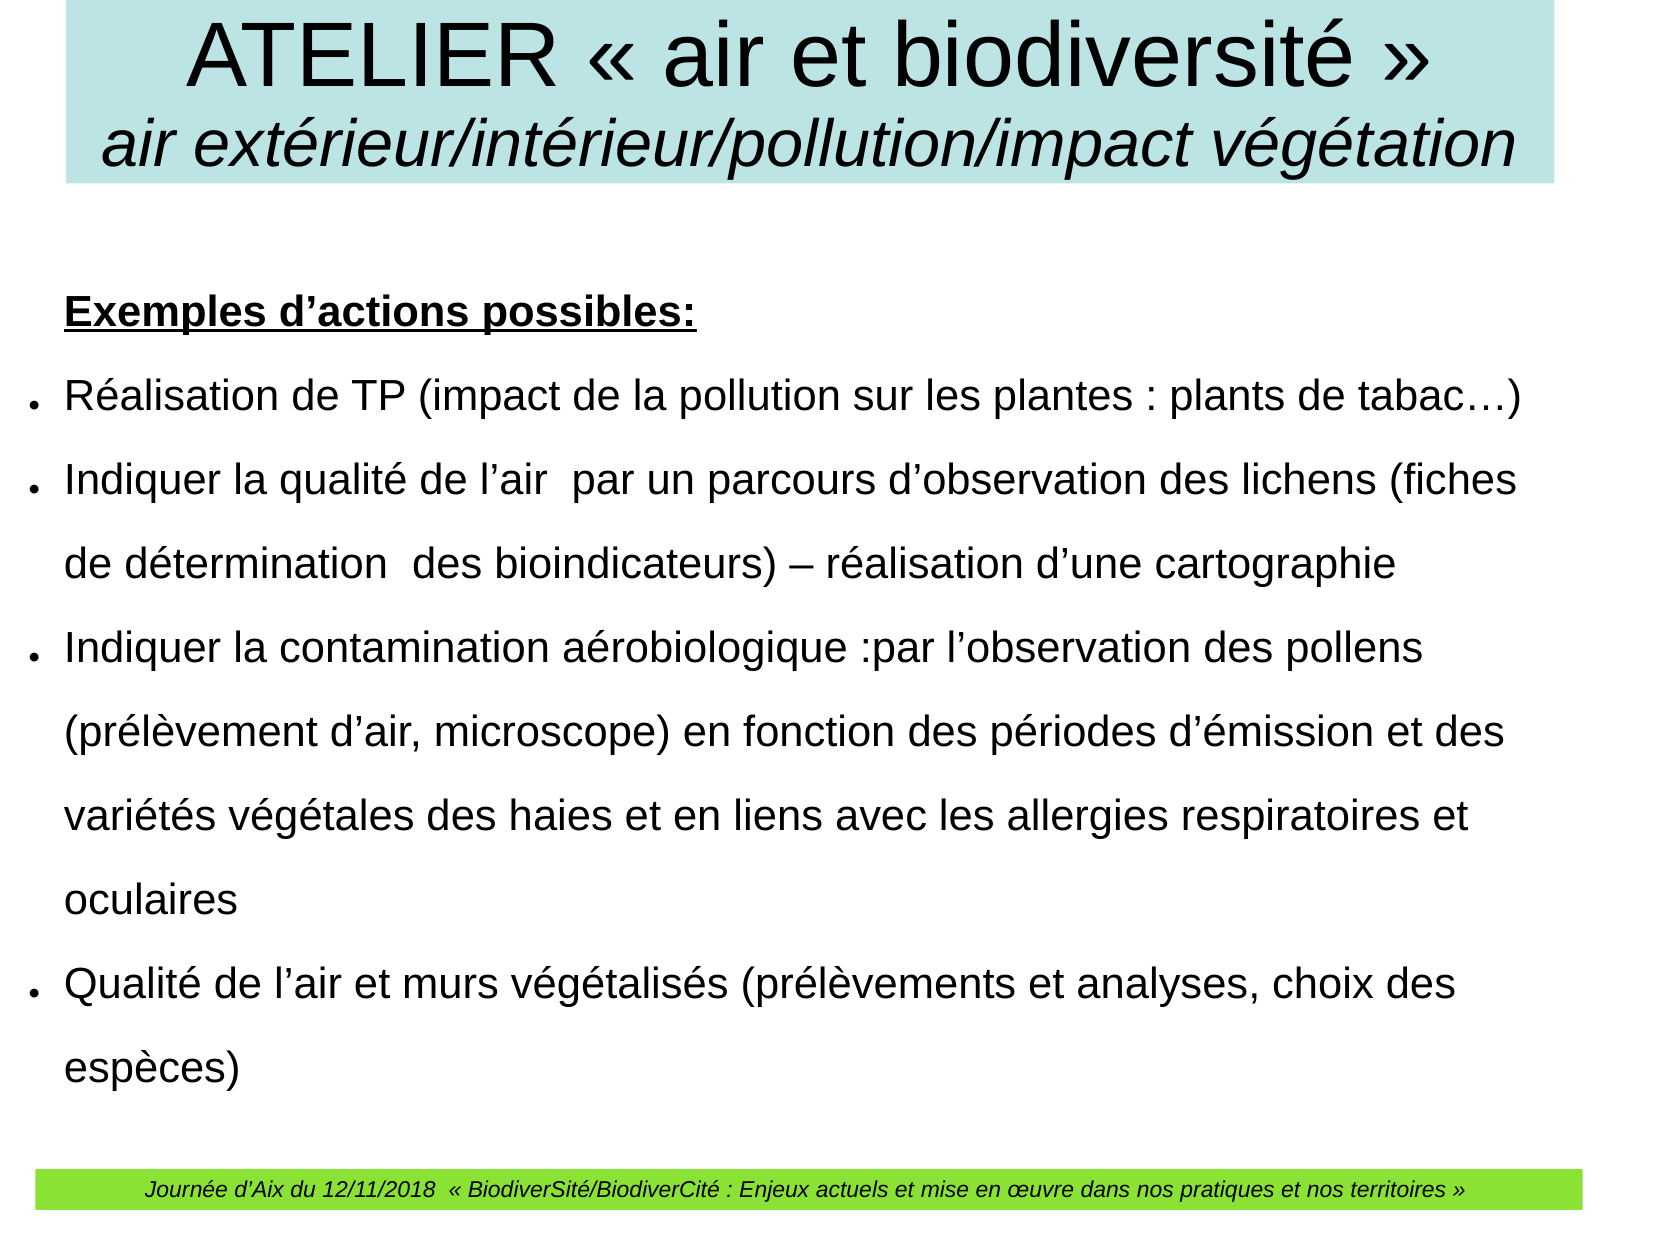

# ATELIER « air et biodiversité » air extérieur/intérieur/pollution/impact végétation
Exemples d’actions possibles:
Réalisation de TP (impact de la pollution sur les plantes : plants de tabac…)
Indiquer la qualité de l’air par un parcours d’observation des lichens (fiches de détermination des bioindicateurs) – réalisation d’une cartographie
Indiquer la contamination aérobiologique :par l’observation des pollens (prélèvement d’air, microscope) en fonction des périodes d’émission et des variétés végétales des haies et en liens avec les allergies respiratoires et oculaires
Qualité de l’air et murs végétalisés (prélèvements et analyses, choix des espèces)
Journée d’Aix du 12/11/2018 « BiodiverSité/BiodiverCité : Enjeux actuels et mise en œuvre dans nos pratiques et nos territoires »